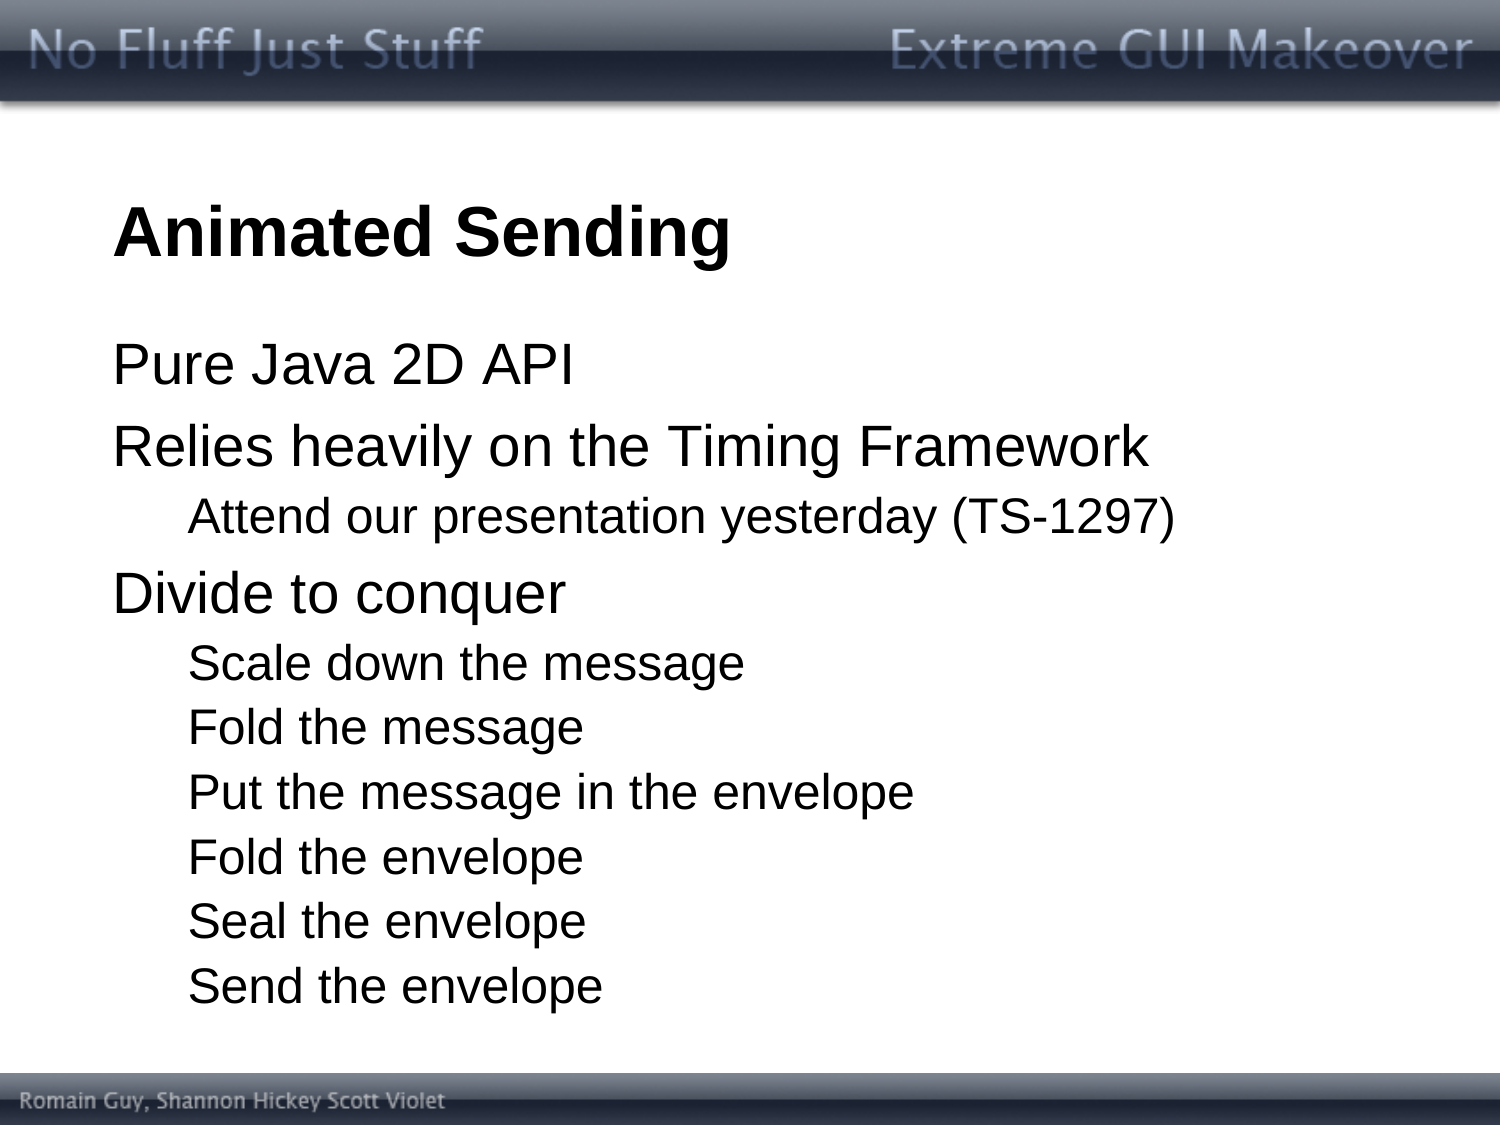

# Animated Sending
Pure Java 2D API
Relies heavily on the Timing Framework
Attend our presentation yesterday (TS-1297)
Divide to conquer
Scale down the message
Fold the message
Put the message in the envelope
Fold the envelope
Seal the envelope
Send the envelope